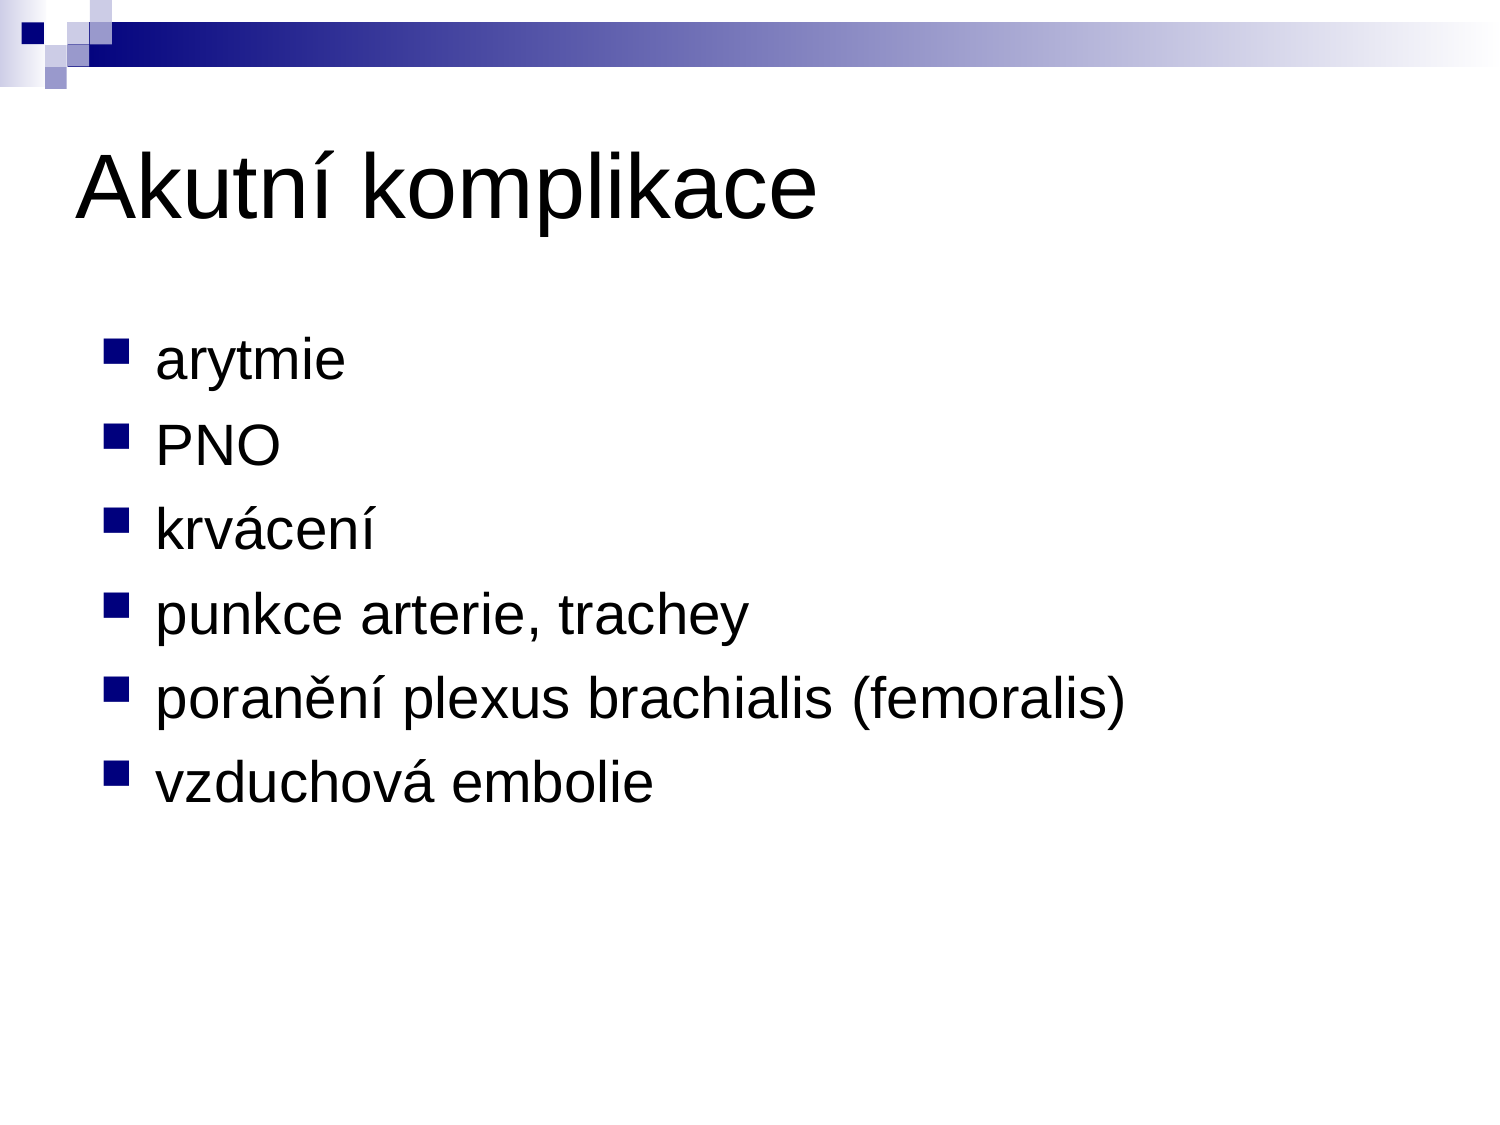

# Akutní komplikace
arytmie
PNO
krvácení
punkce arterie, trachey
poranění plexus brachialis (femoralis)
vzduchová embolie